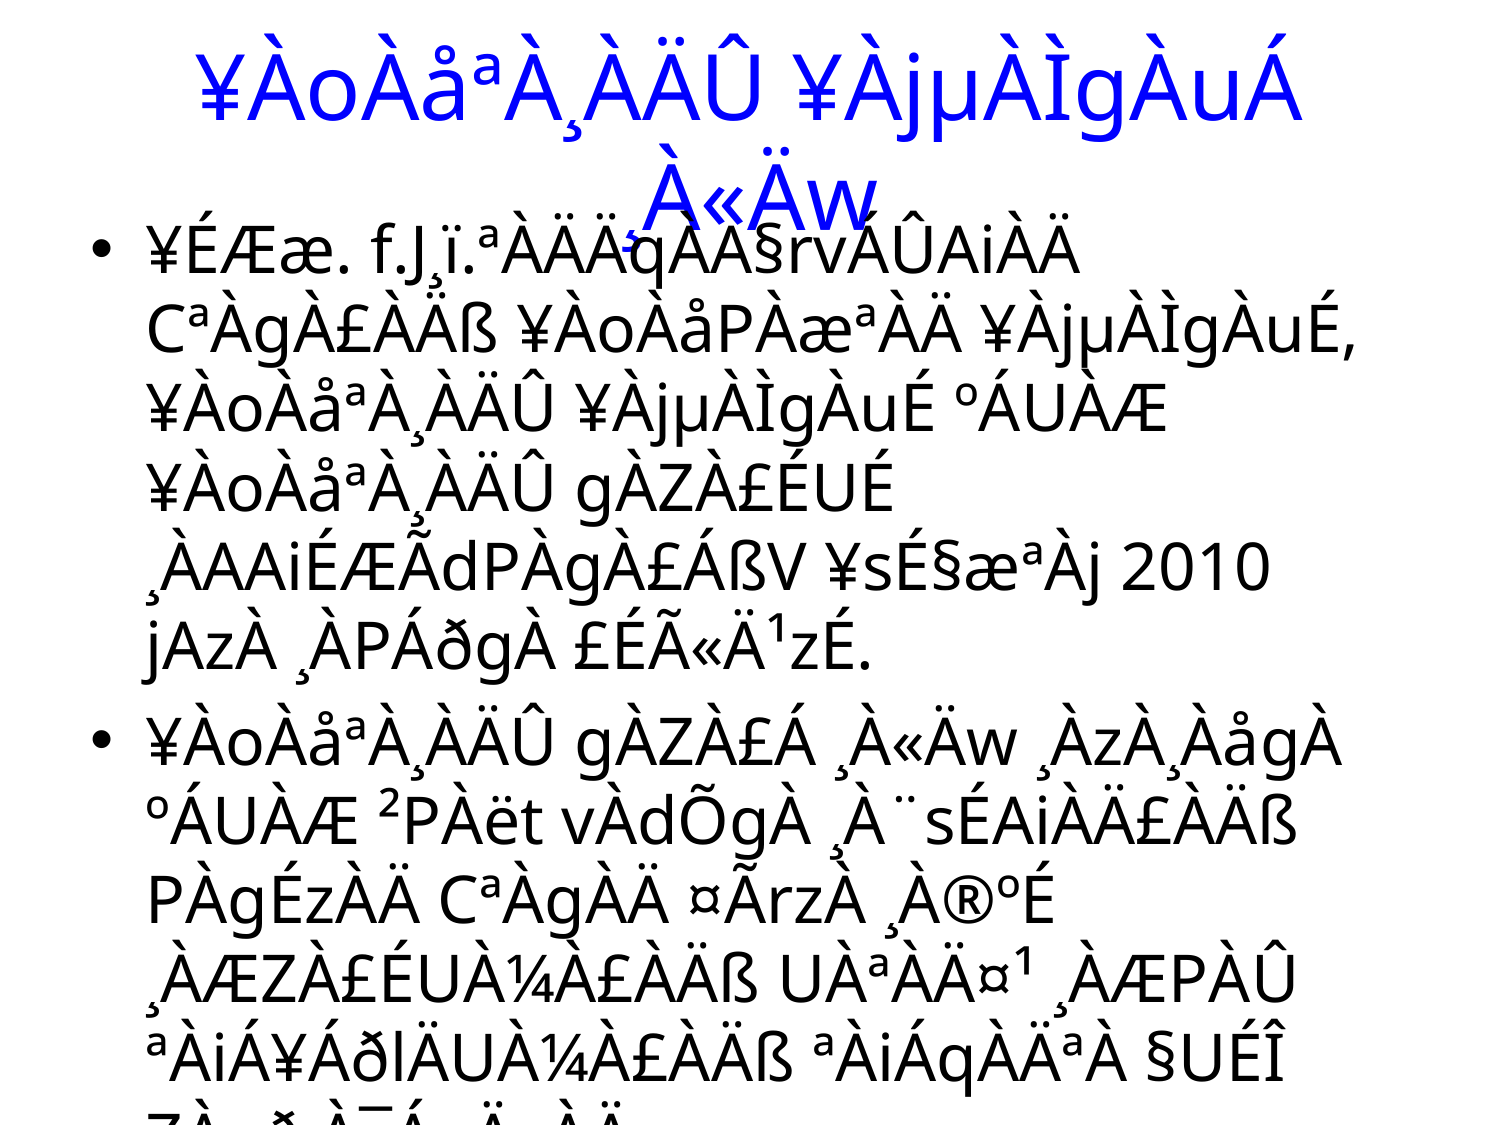

# ¥ÀoÀåªÀ¸ÀÄÛ ¥ÀjµÀÌgÀuÁ ¸À«Äw
¥ÉÆæ. f.J¸ï.ªÀÄÄqÀA§rvÁÛAiÀÄ CªÀgÀ£ÀÄß ¥ÀoÀåPÀæªÀÄ ¥ÀjµÀÌgÀuÉ, ¥ÀoÀåªÀ¸ÀÄÛ ¥ÀjµÀÌgÀuÉ ºÁUÀÆ ¥ÀoÀåªÀ¸ÀÄÛ gÀZÀ£ÉUÉ ¸ÀAAiÉÆÃdPÀgÀ£ÁßV ¥sÉ§æªÀj 2010 jAzÀ ¸ÀPÁðgÀ £ÉÃ«Ä¹zÉ.
¥ÀoÀåªÀ¸ÀÄÛ gÀZÀ£Á ¸À«Äw ¸ÀzÀ¸ÀågÀ ºÁUÀÆ ²PÀët vÀdÕgÀ ¸À¨sÉAiÀÄ£ÀÄß PÀgÉzÀÄ CªÀgÀÄ ¤ÃrzÀ ¸À®ºÉ ¸ÀÆZÀ£ÉUÀ¼À£ÀÄß UÀªÀÄ¤¹ ¸ÀÆPÀÛ ªÀiÁ¥ÁðlÄUÀ¼À£ÀÄß ªÀiÁqÀÄªÀ §UÉÎ ZÀað¸À¯Á¬ÄvÀÄ
¨sÁgÀvÀzÀ ¸ÀA«zsÁ£ÀzÀ°è w½¹gÀÄªÀ ±ÉÊPÀëtÂPÀ GzÉÝÃ±ÀUÀ¼ÀÄ ºÁUÀÆ ªÀiË®åUÀ¼À£ÀÄß C¼ÀªÀr¸À¯ÁVzÉ.